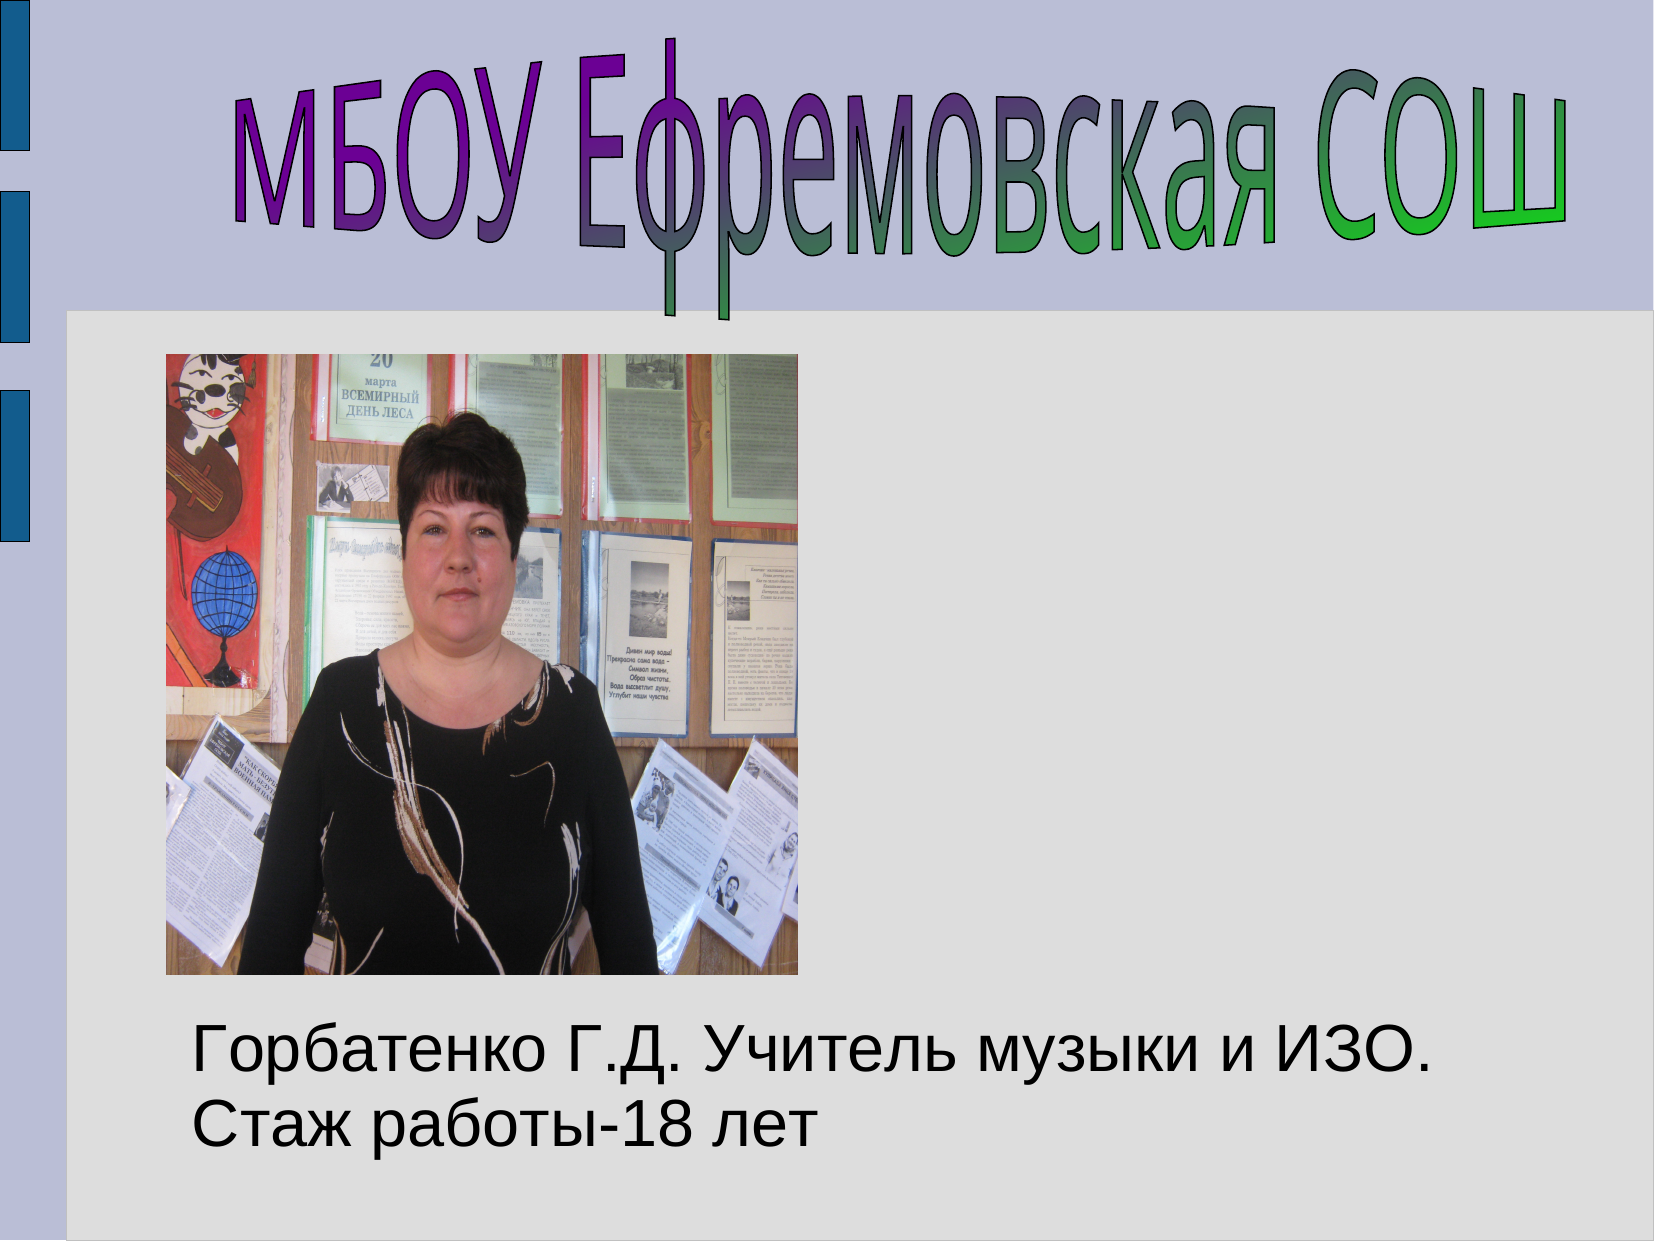

МБОУ Ефремовская СОШ
Горбатенко Г.Д. Учитель музыки и ИЗО. Стаж работы-18 лет